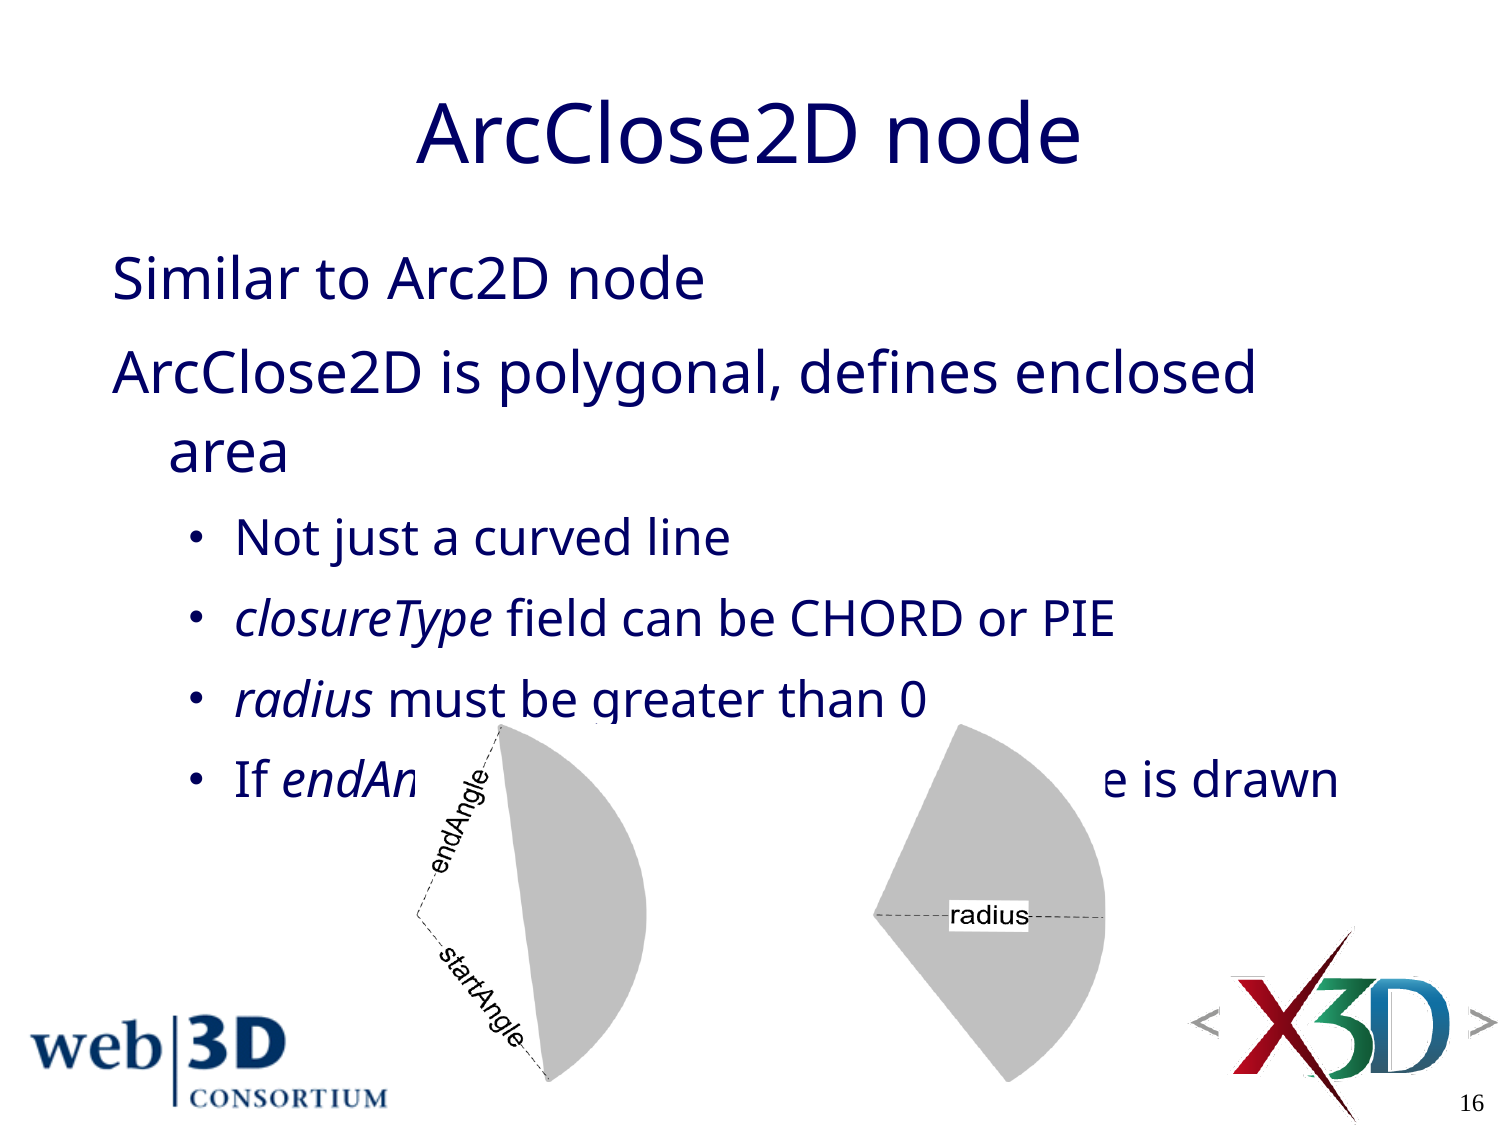

# ArcClose2D node
Similar to Arc2D node
ArcClose2D is polygonal, defines enclosed area
Not just a curved line
closureType field can be CHORD or PIE
radius must be greater than 0
If endAngle – startAngle > 2pi, full circle is drawn